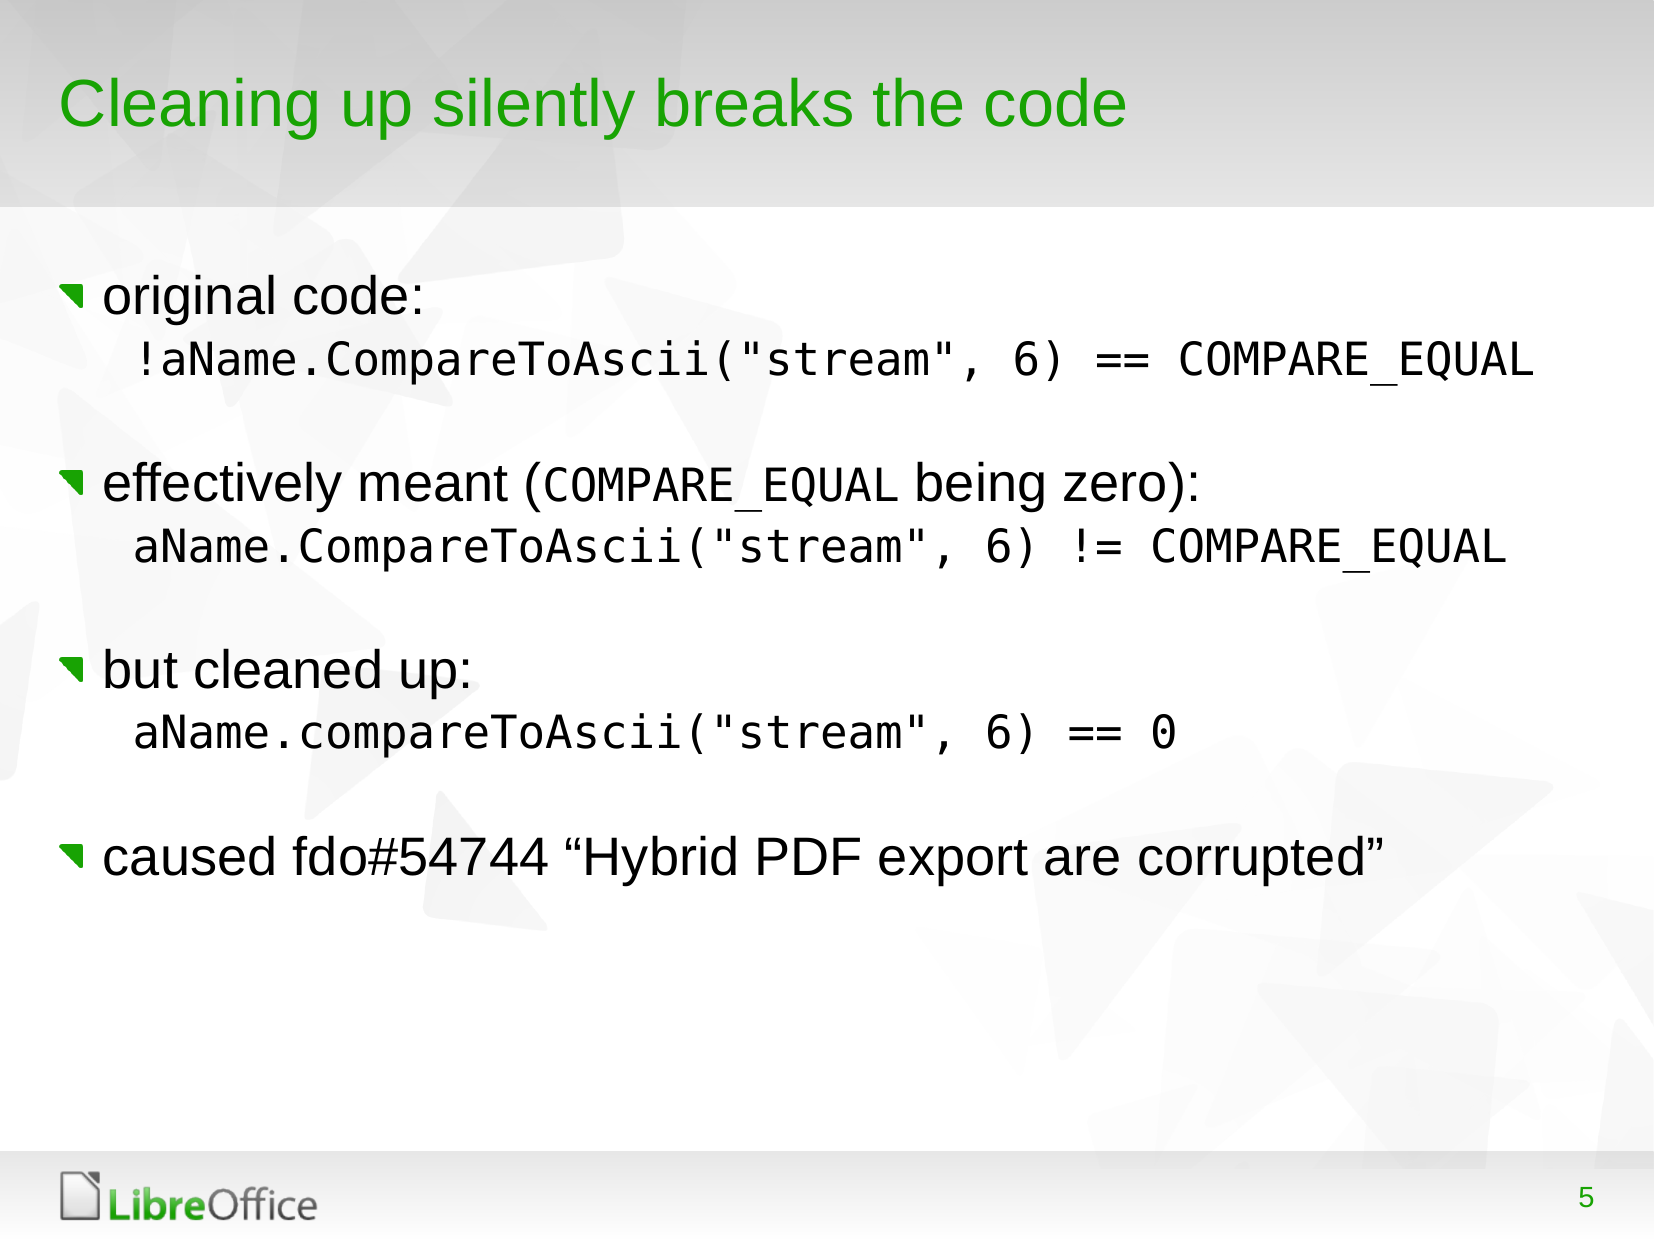

# Cleaning up silently breaks the code
original code:
 !aName.CompareToAscii("stream", 6) == COMPARE_EQUAL
effectively meant (COMPARE_EQUAL being zero):
 aName.CompareToAscii("stream", 6) != COMPARE_EQUAL
but cleaned up:
 aName.compareToAscii("stream", 6) == 0
caused fdo#54744 “Hybrid PDF export are corrupted”
5